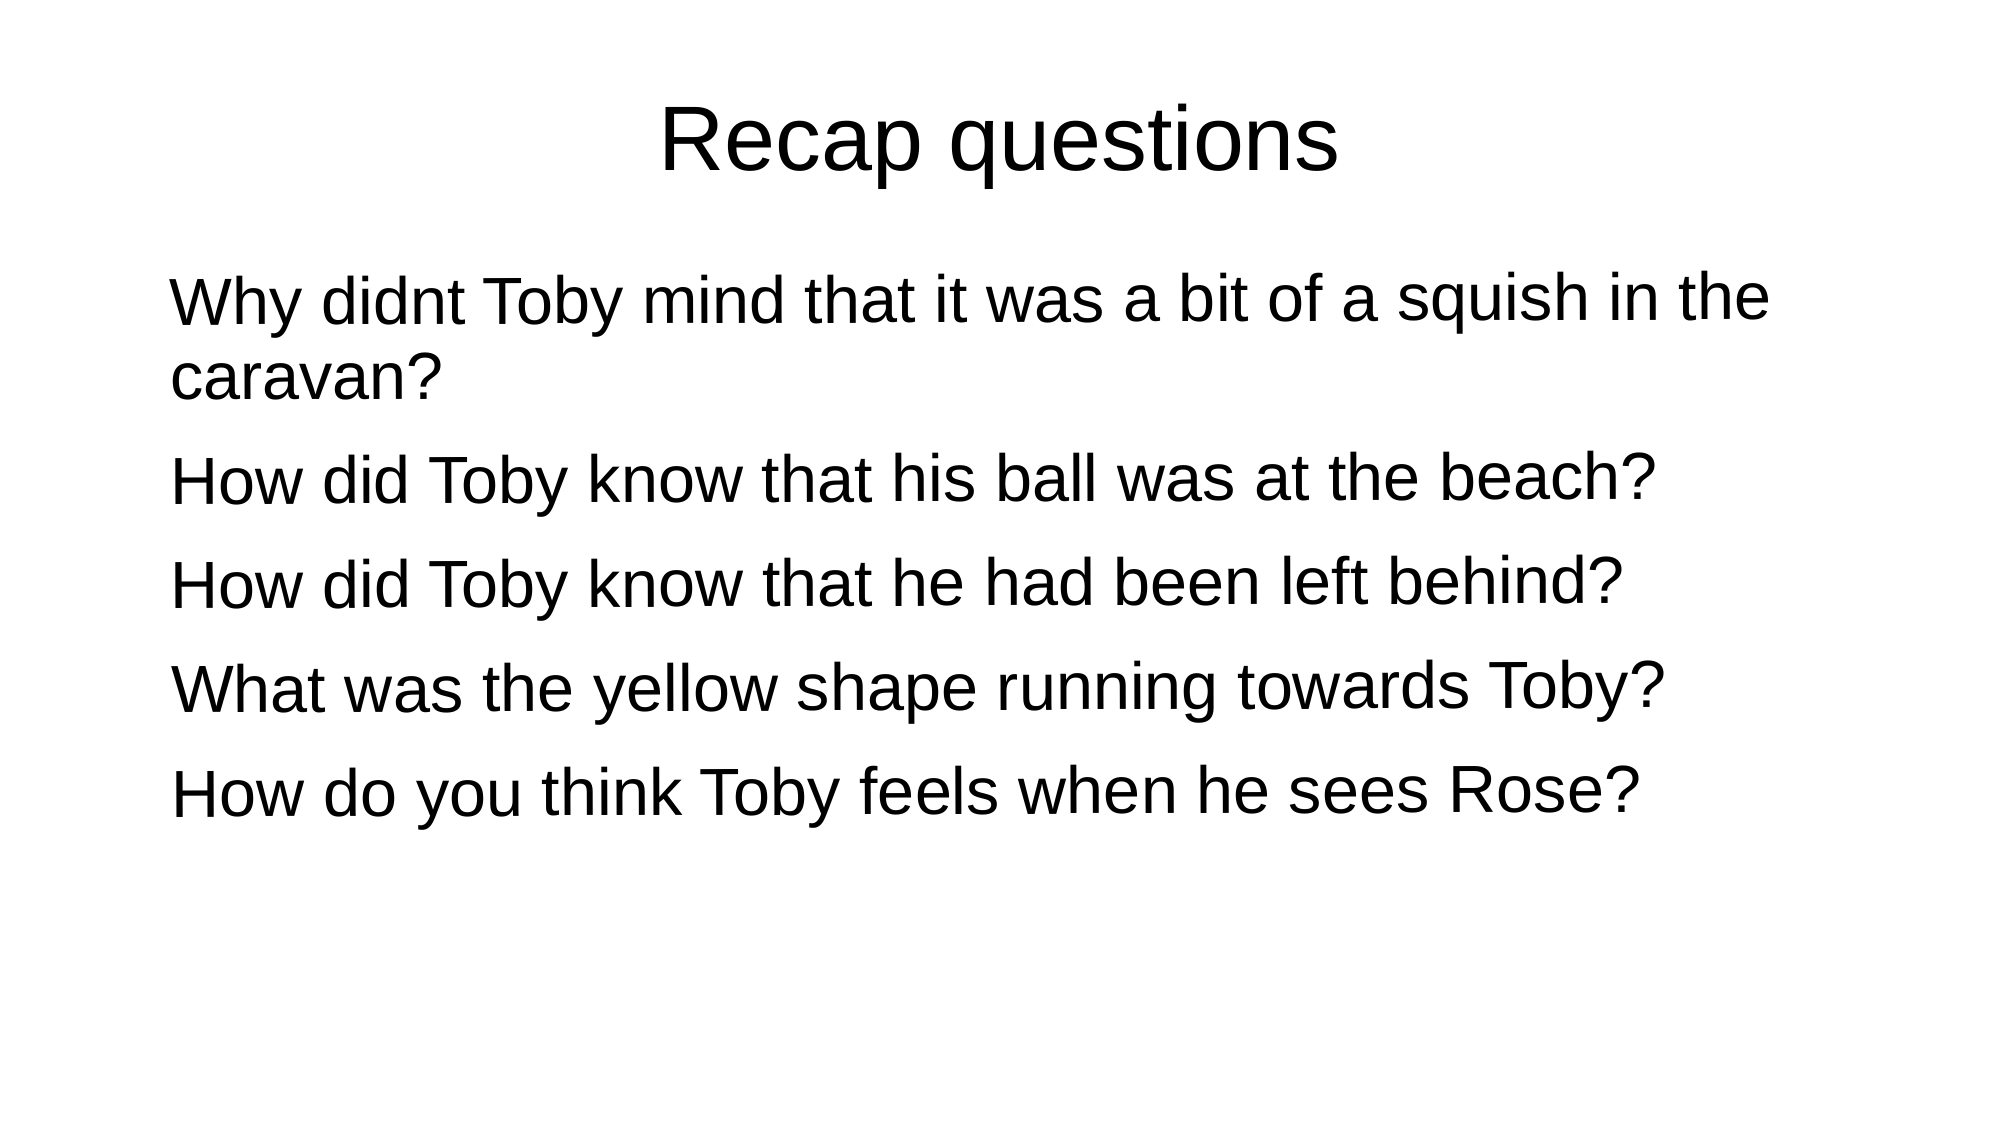

# Recap questions
Why didnt Toby mind that it was a bit of a squish in the caravan?
How did Toby know that his ball was at the beach?
How did Toby know that he had been left behind?
What was the yellow shape running towards Toby?
How do you think Toby feels when he sees Rose?